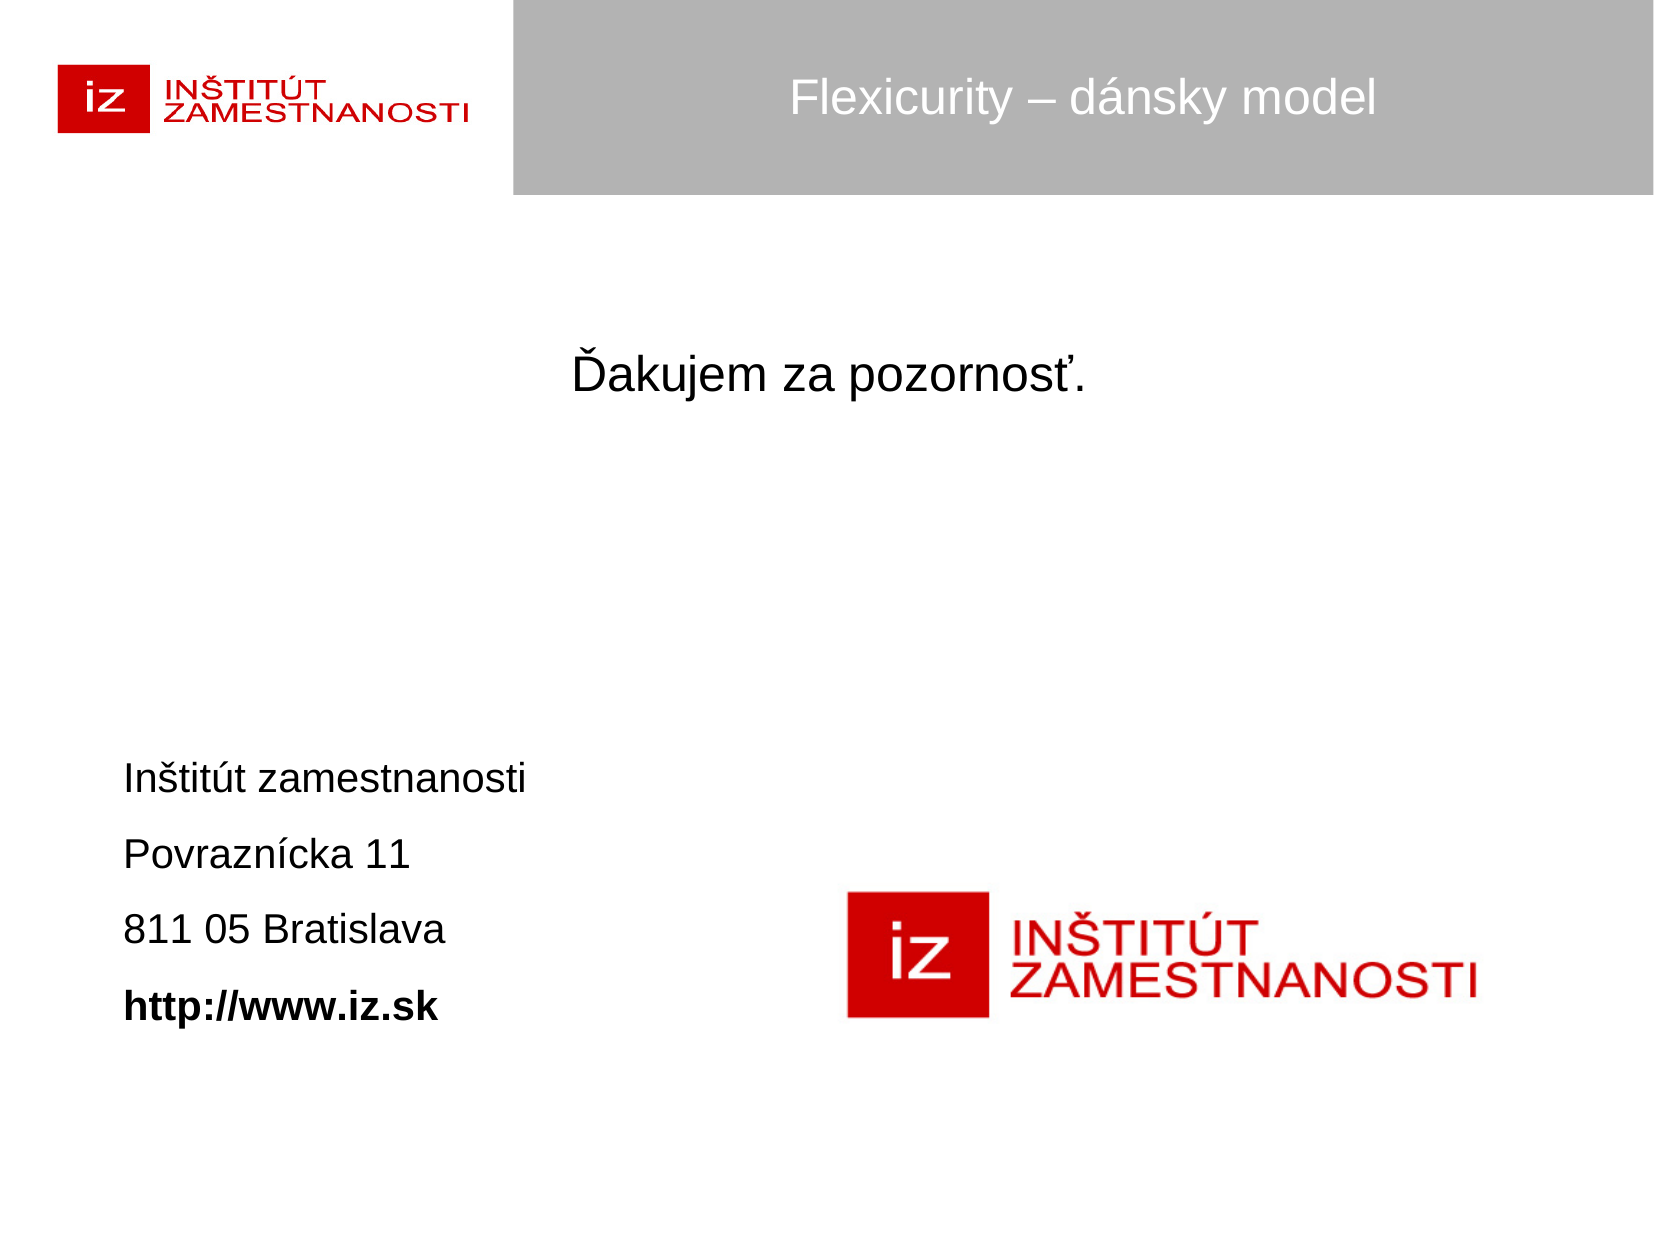

Flexicurity – dánsky model
# Ďakujem za pozornosť.
Inštitút zamestnanosti
Povraznícka 11
811 05 Bratislava
http://www.iz.sk